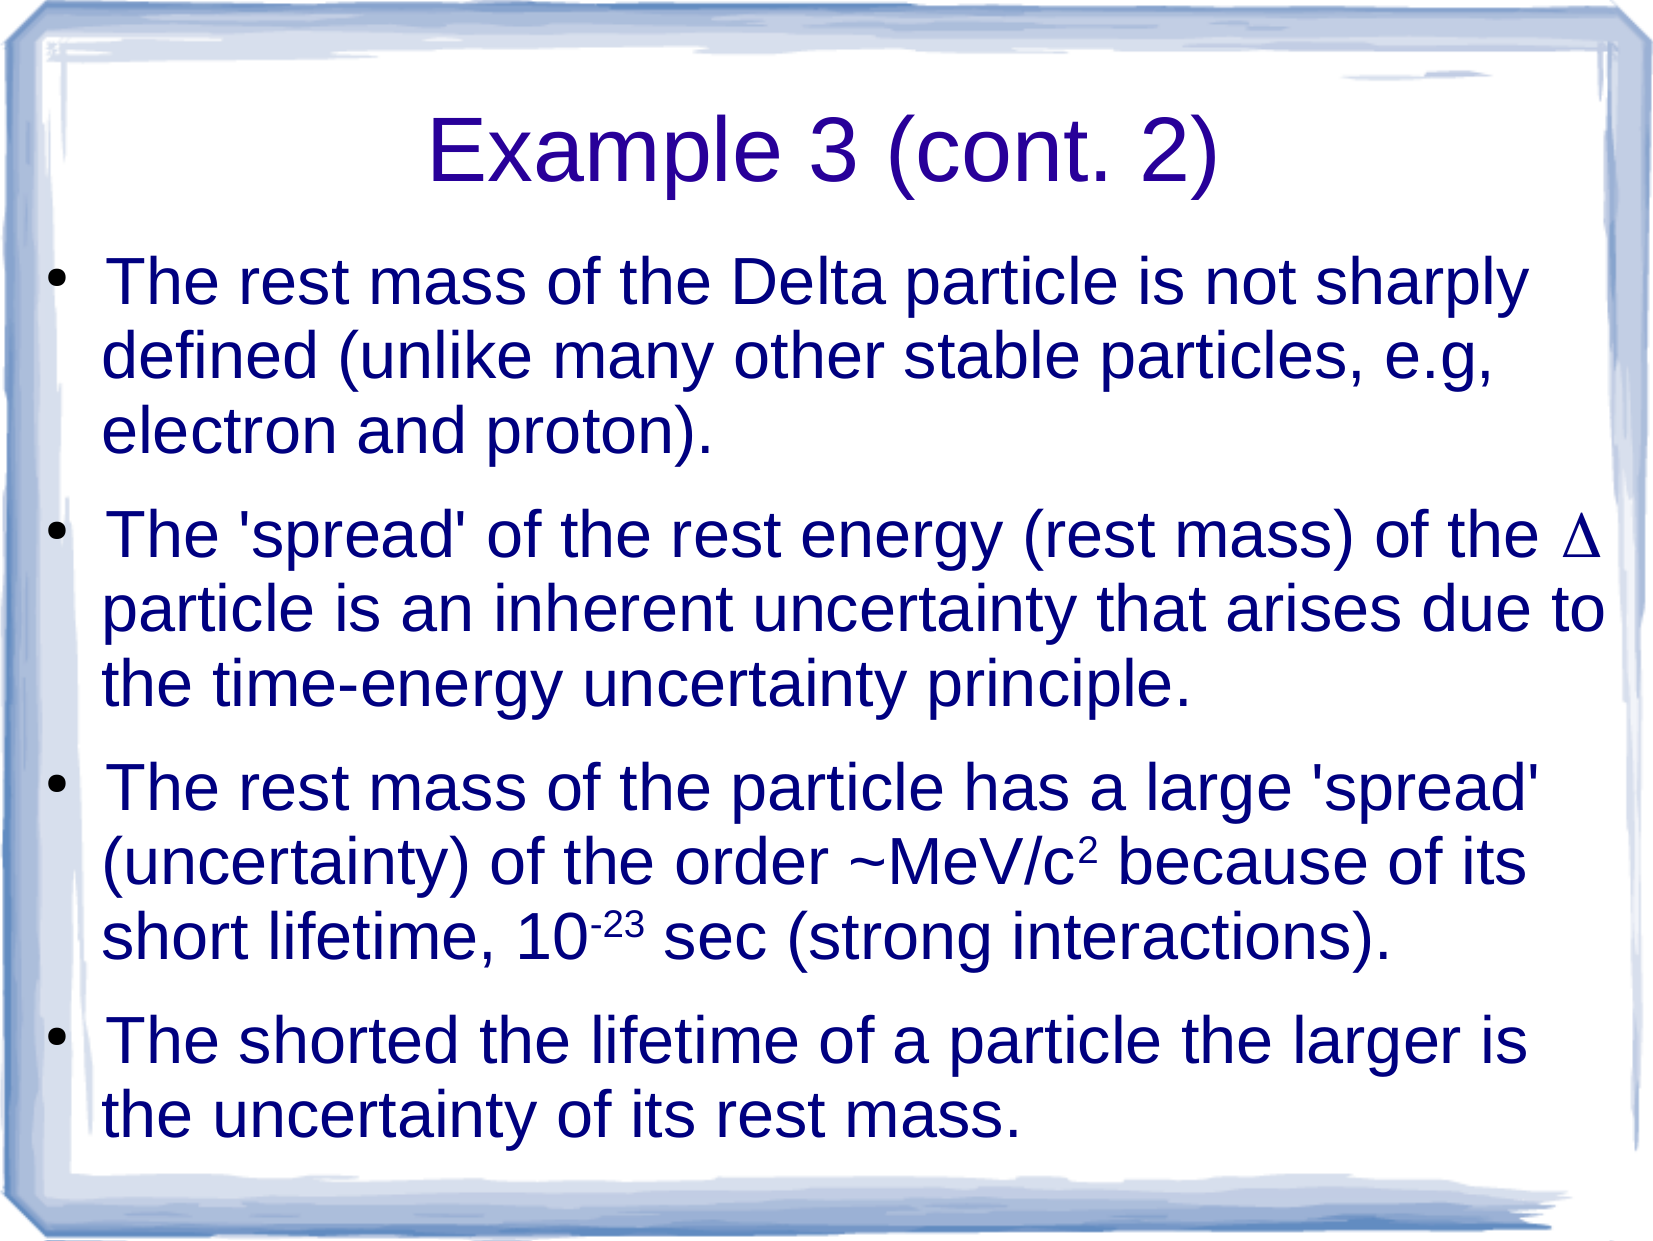

# Example 3 (cont. 2)
 The rest mass of the Delta particle is not sharply defined (unlike many other stable particles, e.g, electron and proton).
 The 'spread' of the rest energy (rest mass) of the D particle is an inherent uncertainty that arises due to the time-energy uncertainty principle.
 The rest mass of the particle has a large 'spread' (uncertainty) of the order ~MeV/c2 because of its short lifetime, 10-23 sec (strong interactions).
 The shorted the lifetime of a particle the larger is the uncertainty of its rest mass.